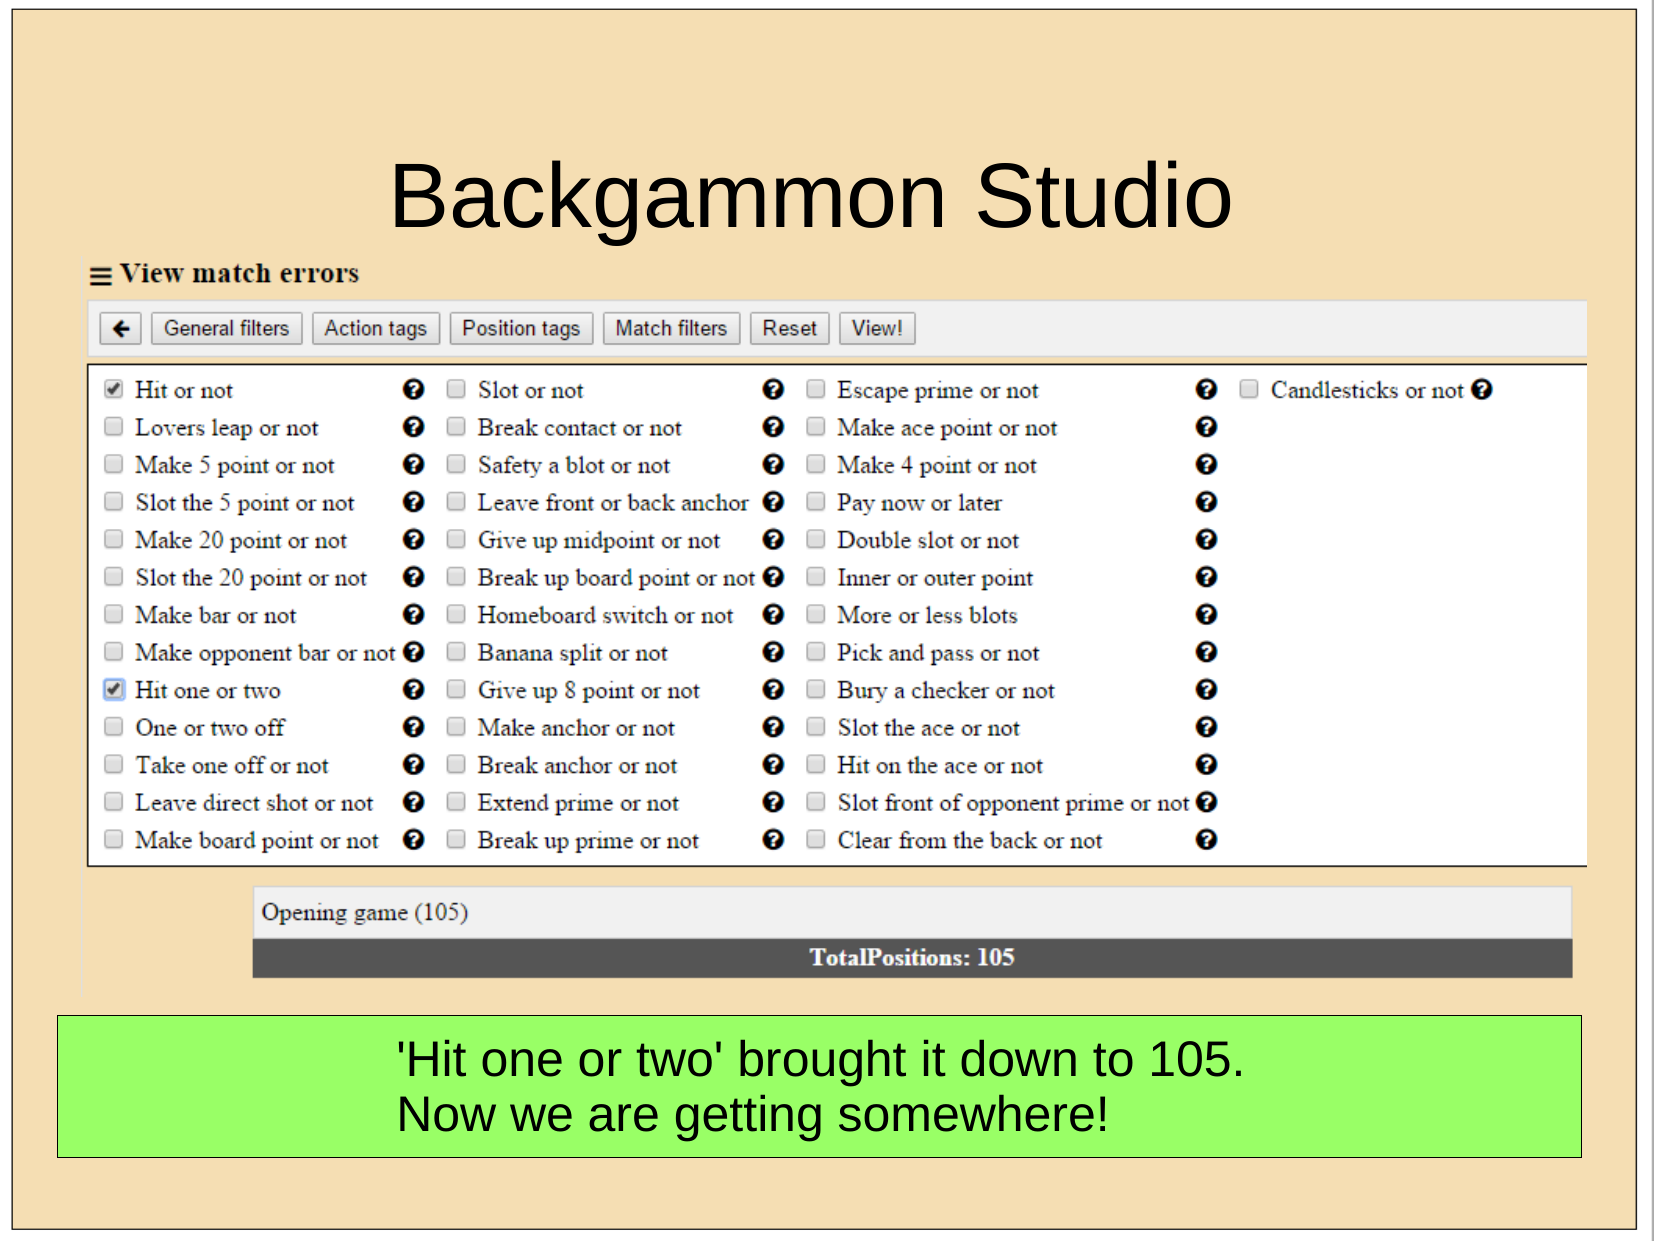

# Backgammon Studio
'Hit one or two' brought it down to 105.
Now we are getting somewhere!